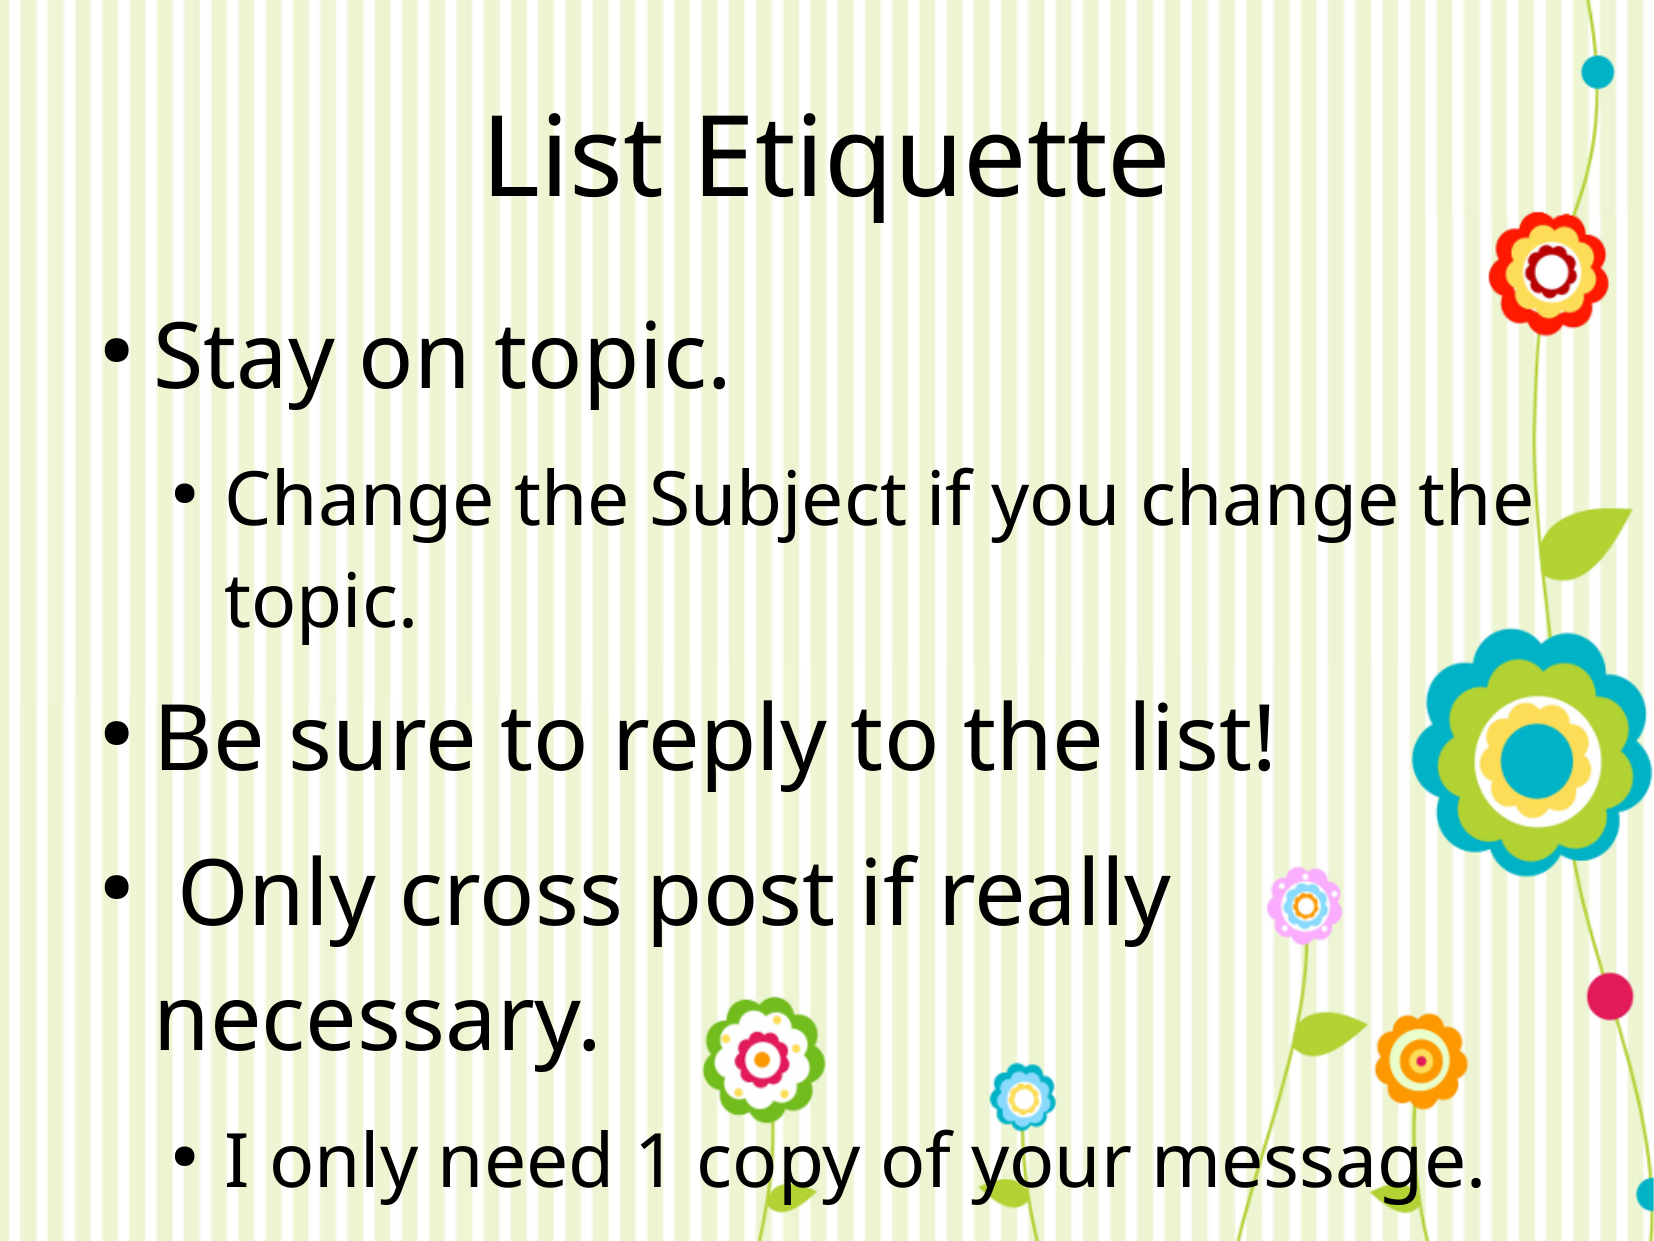

# List Etiquette
Stay on topic.
Change the Subject if you change the topic.
Be sure to reply to the list!
 Only cross post if really necessary.
I only need 1 copy of your message.